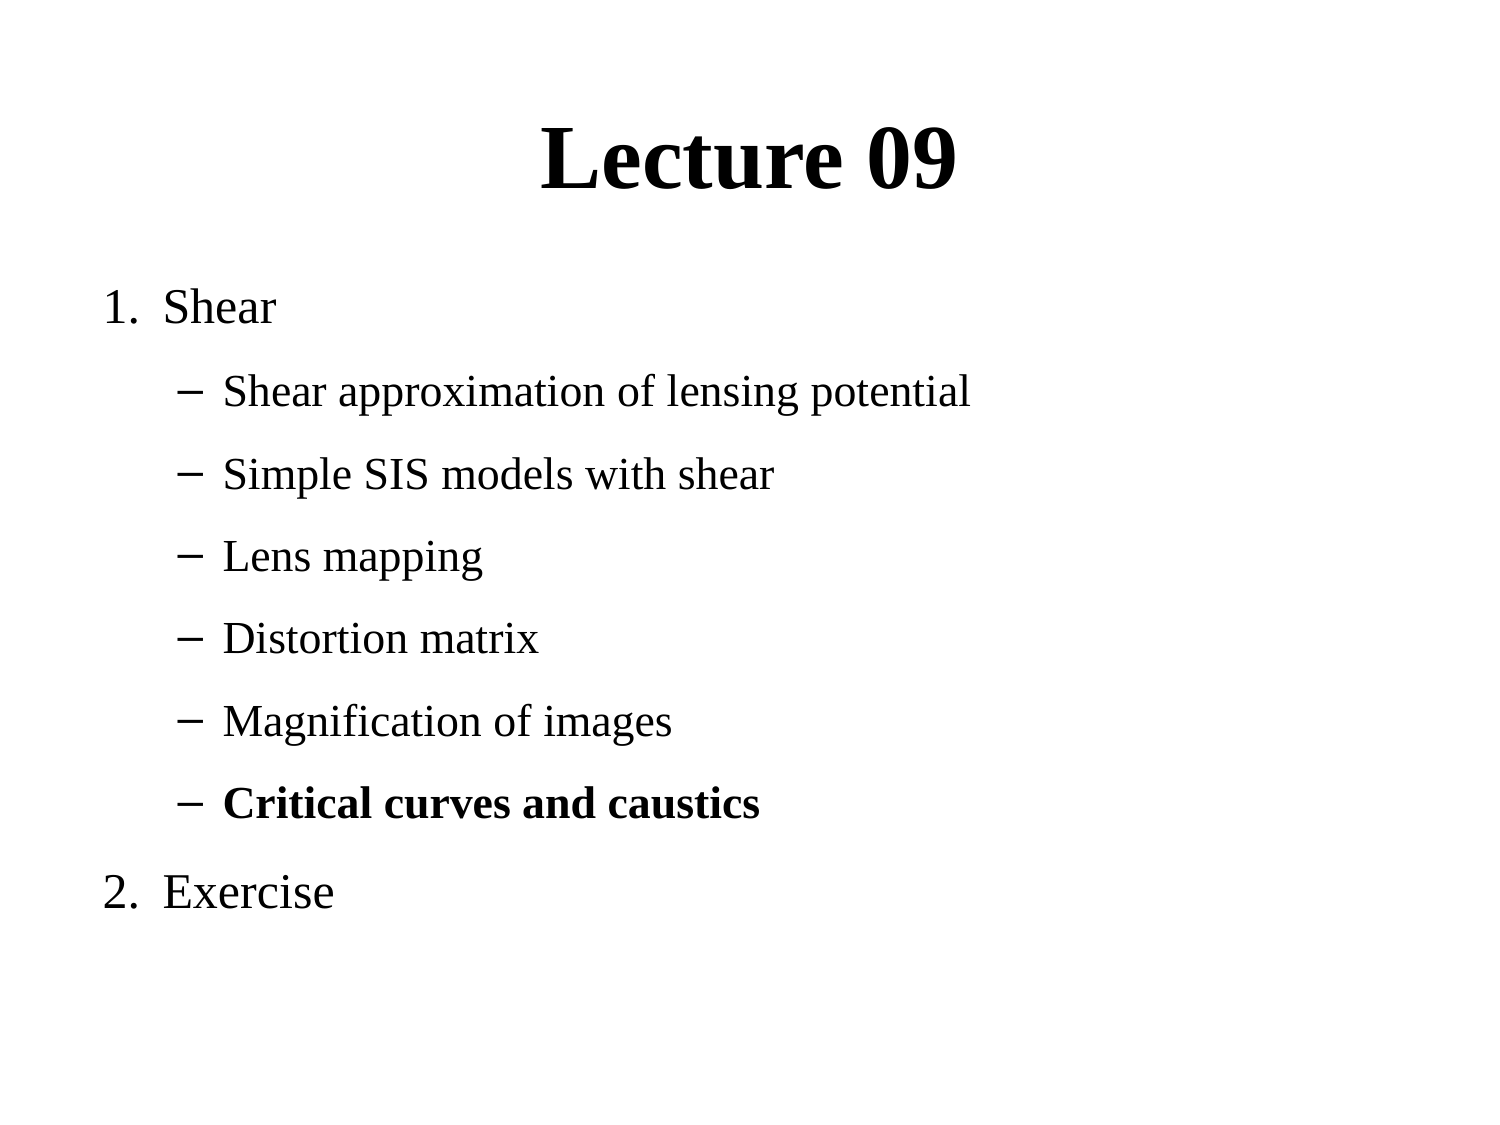

Lecture 09
# Shear
Shear approximation of lensing potential
Simple SIS models with shear
Lens mapping
Distortion matrix
Magnification of images
Critical curves and caustics
Exercise